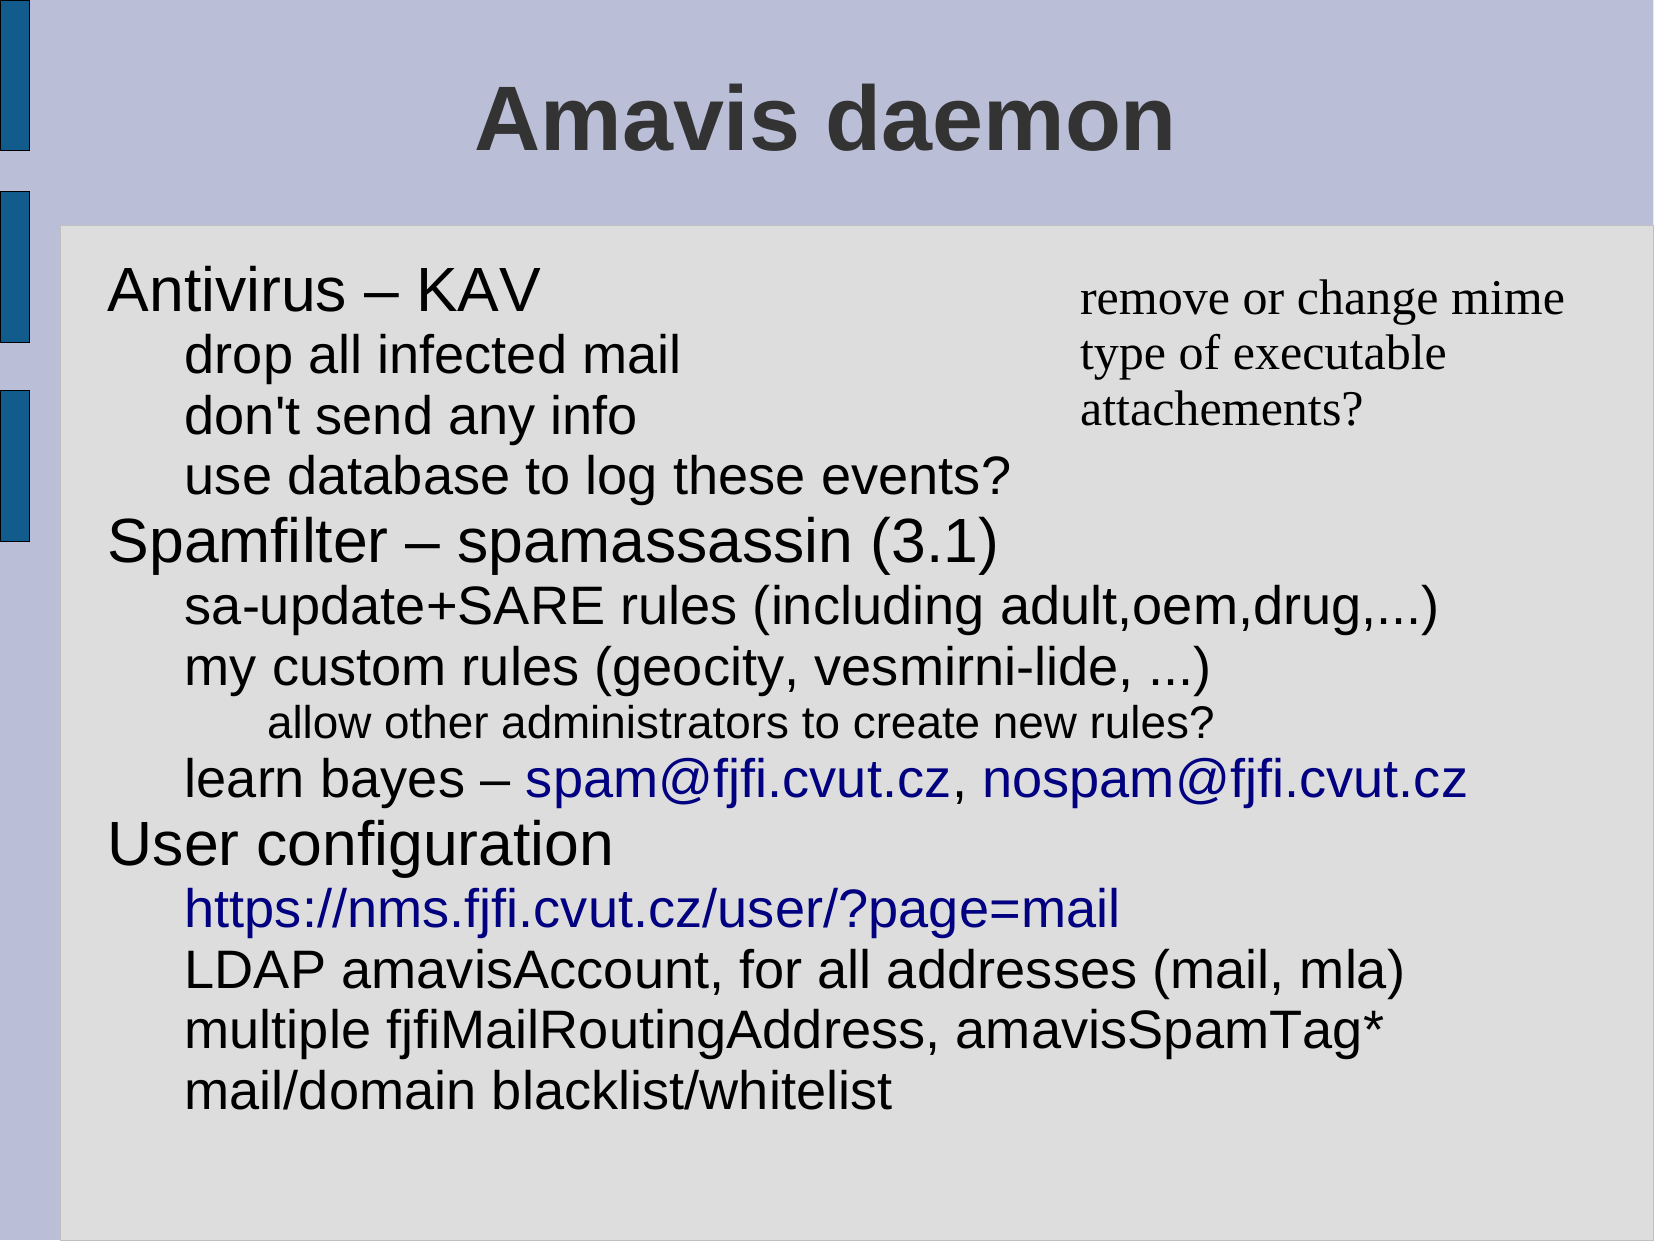

# Amavis daemon
Antivirus – KAV
drop all infected mail
don't send any info
use database to log these events?
Spamfilter – spamassassin (3.1)
sa-update+SARE rules (including adult,oem,drug,...)
my custom rules (geocity, vesmirni-lide, ...)
allow other administrators to create new rules?
learn bayes – spam@fjfi.cvut.cz, nospam@fjfi.cvut.cz
User configuration
https://nms.fjfi.cvut.cz/user/?page=mail
LDAP amavisAccount, for all addresses (mail, mla)
multiple fjfiMailRoutingAddress, amavisSpamTag*
mail/domain blacklist/whitelist
remove or change mime type of executable attachements?